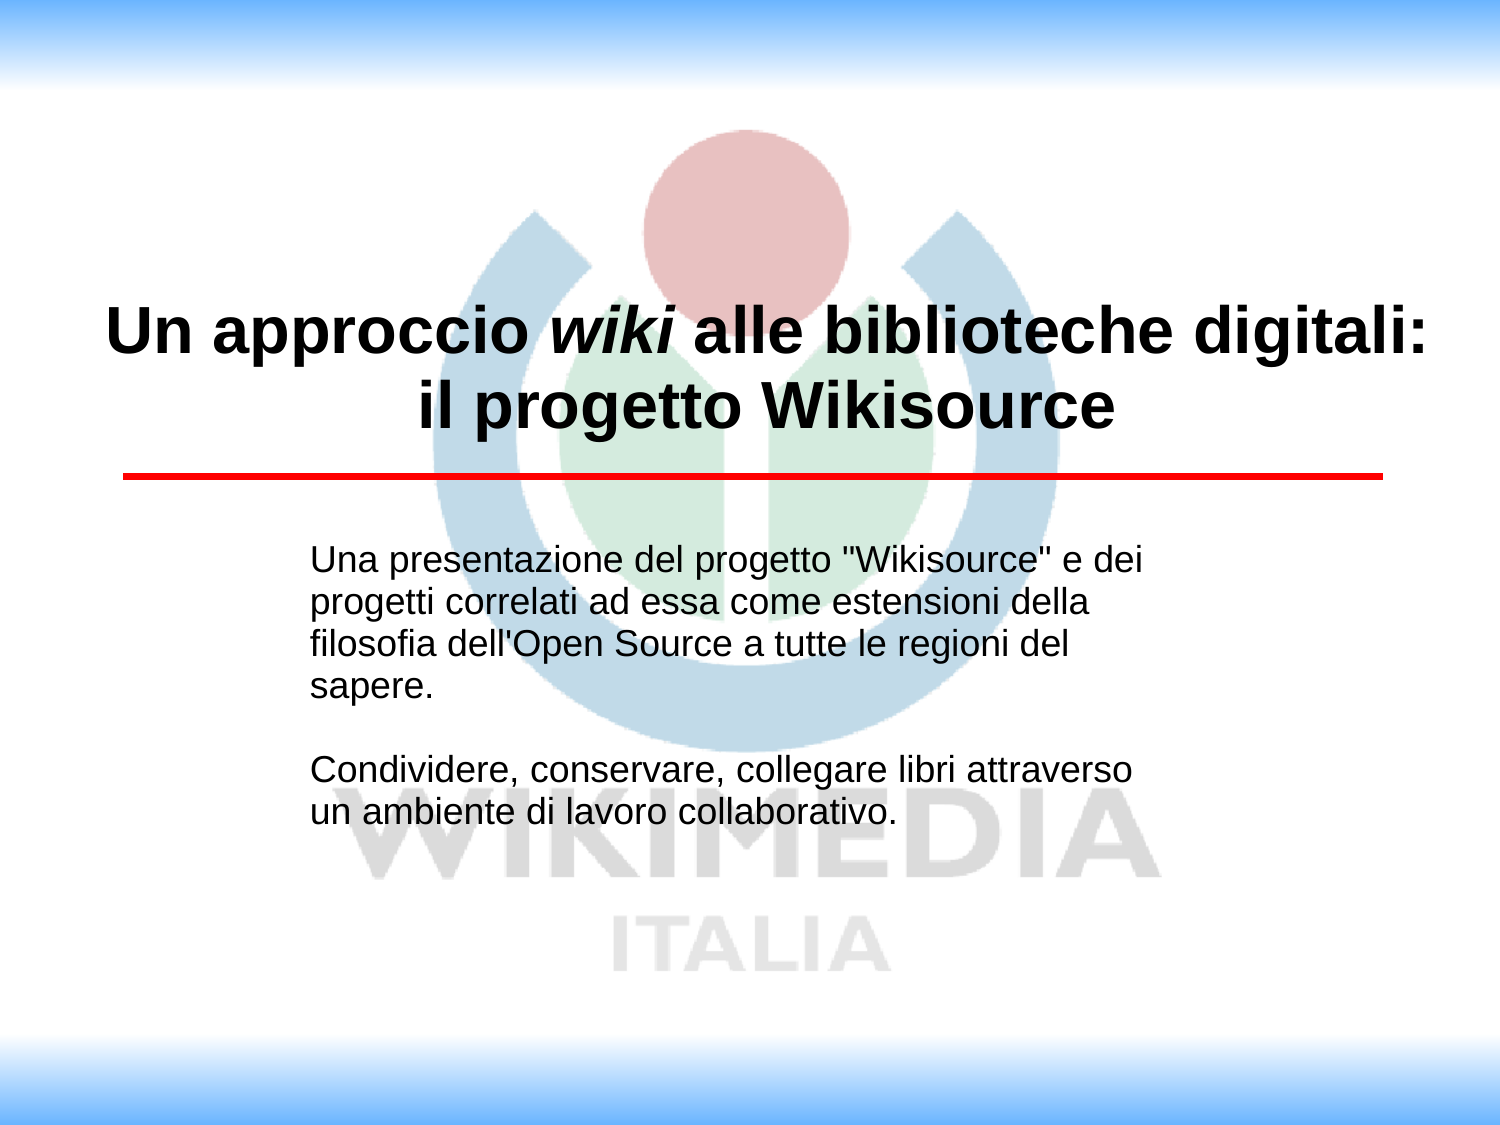

Un approccio wiki alle biblioteche digitali: il progetto Wikisource
Una presentazione del progetto "Wikisource" e dei progetti correlati ad essa come estensioni della filosofia dell'Open Source a tutte le regioni del sapere.
Condividere, conservare, collegare libri attraverso un ambiente di lavoro collaborativo.